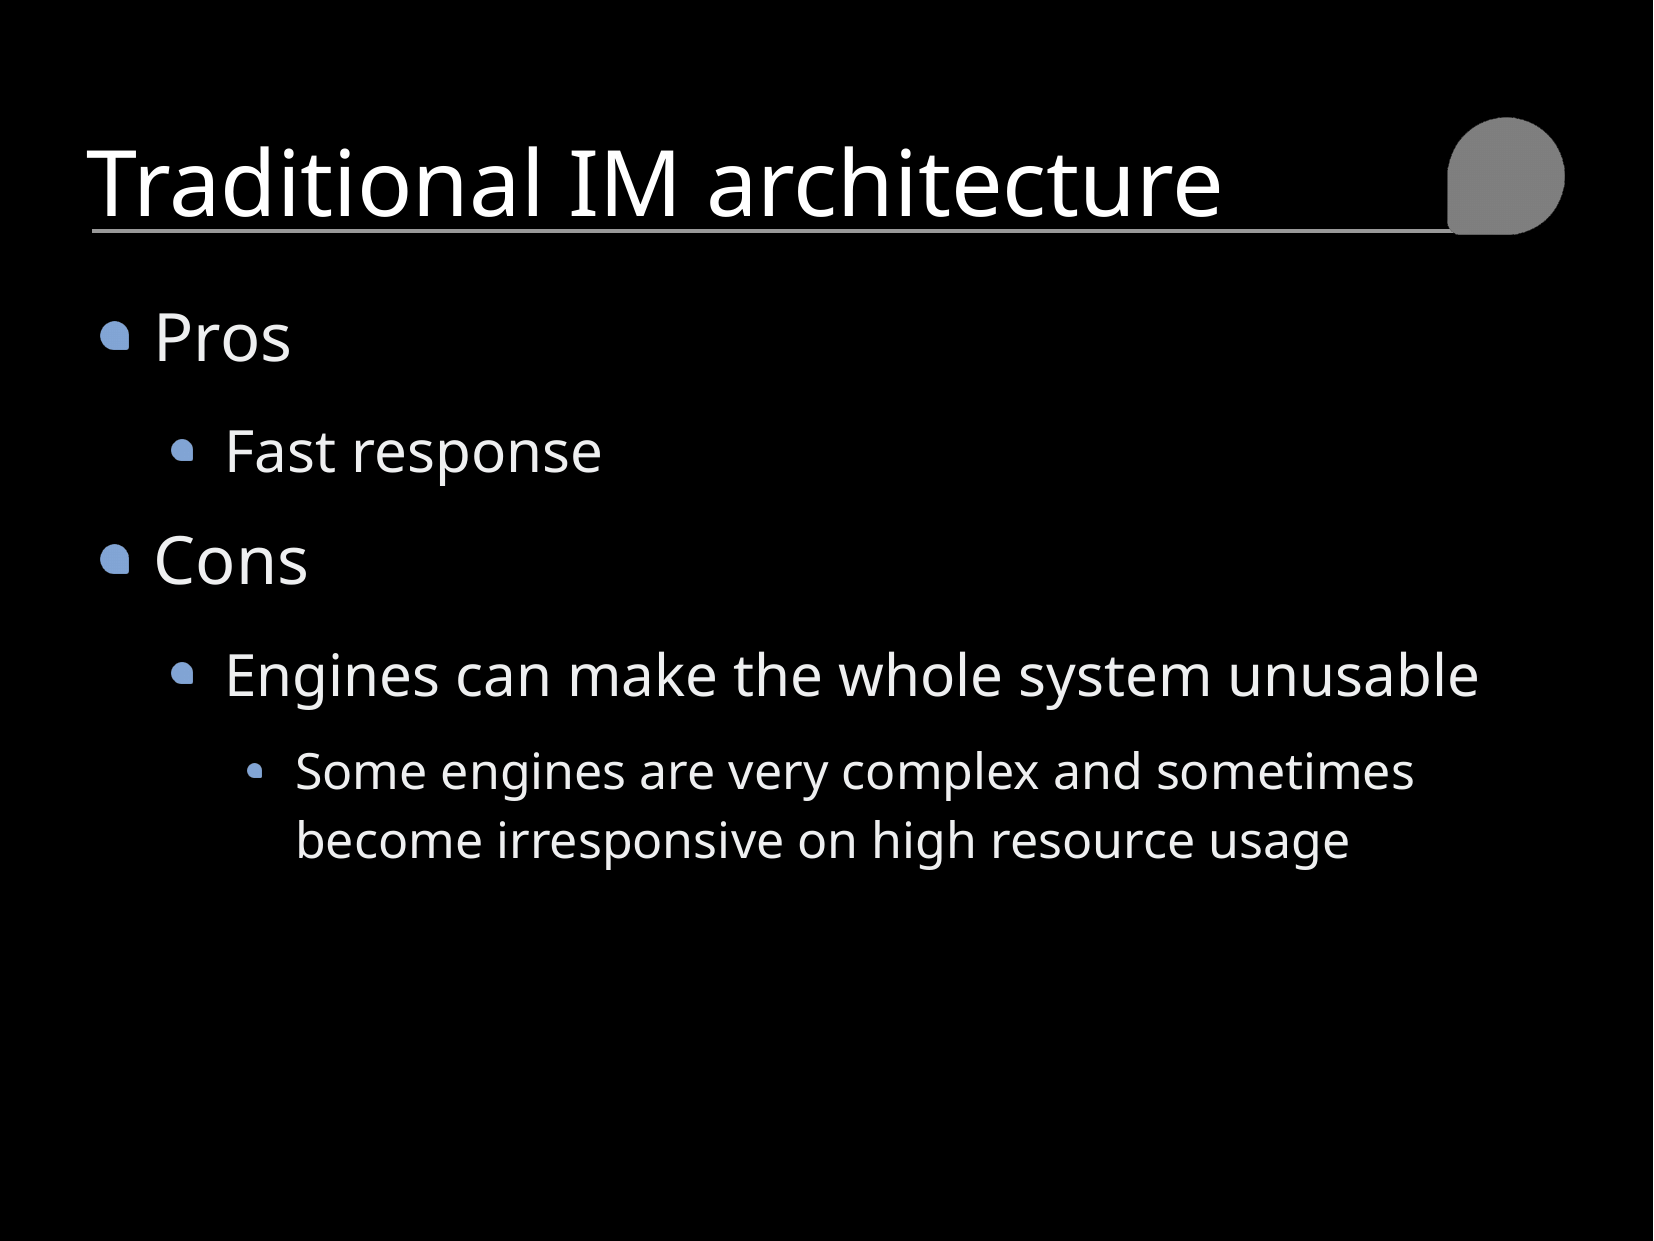

# Traditional IM architecture
Pros
Fast response
Cons
Engines can make the whole system unusable
Some engines are very complex and sometimes become irresponsive on high resource usage